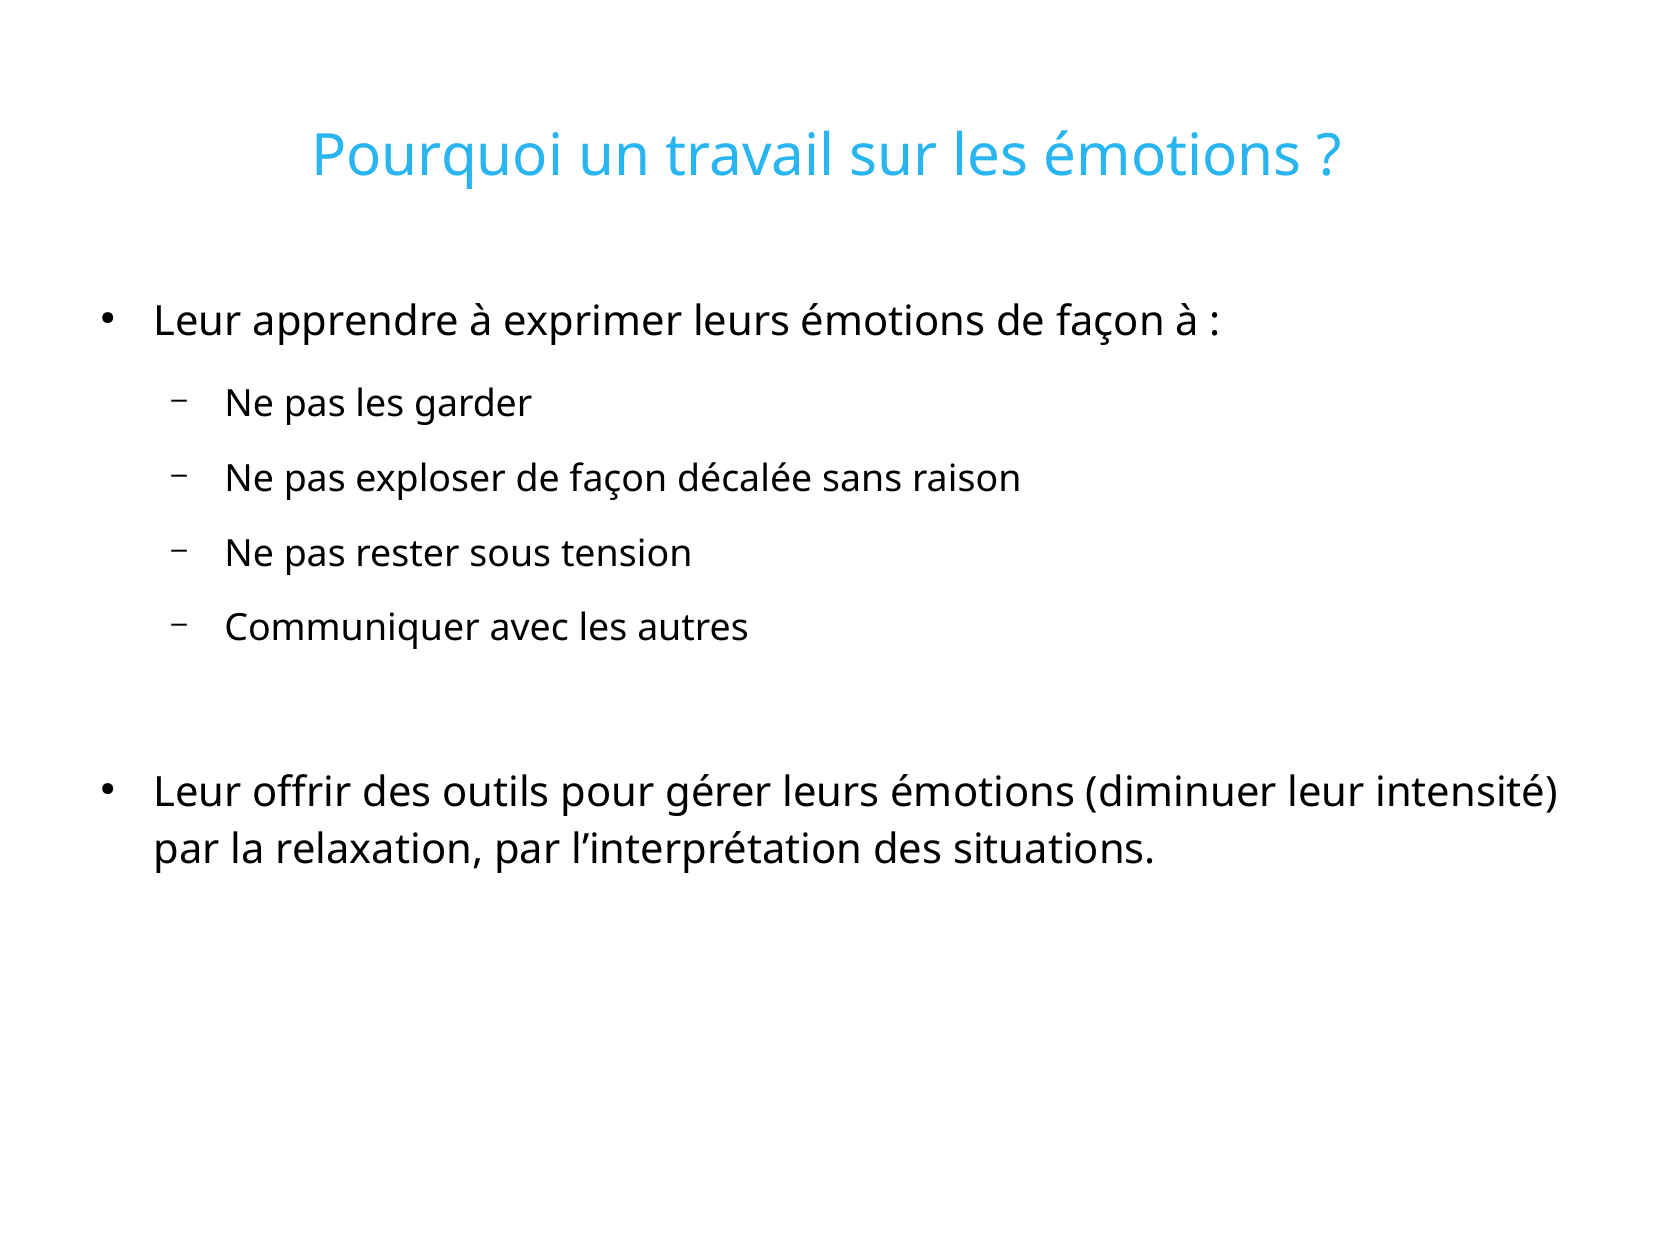

# Pourquoi un travail sur les émotions ?
Leur apprendre à exprimer leurs émotions de façon à :
Ne pas les garder
Ne pas exploser de façon décalée sans raison
Ne pas rester sous tension
Communiquer avec les autres
Leur offrir des outils pour gérer leurs émotions (diminuer leur intensité) par la relaxation, par l’interprétation des situations.